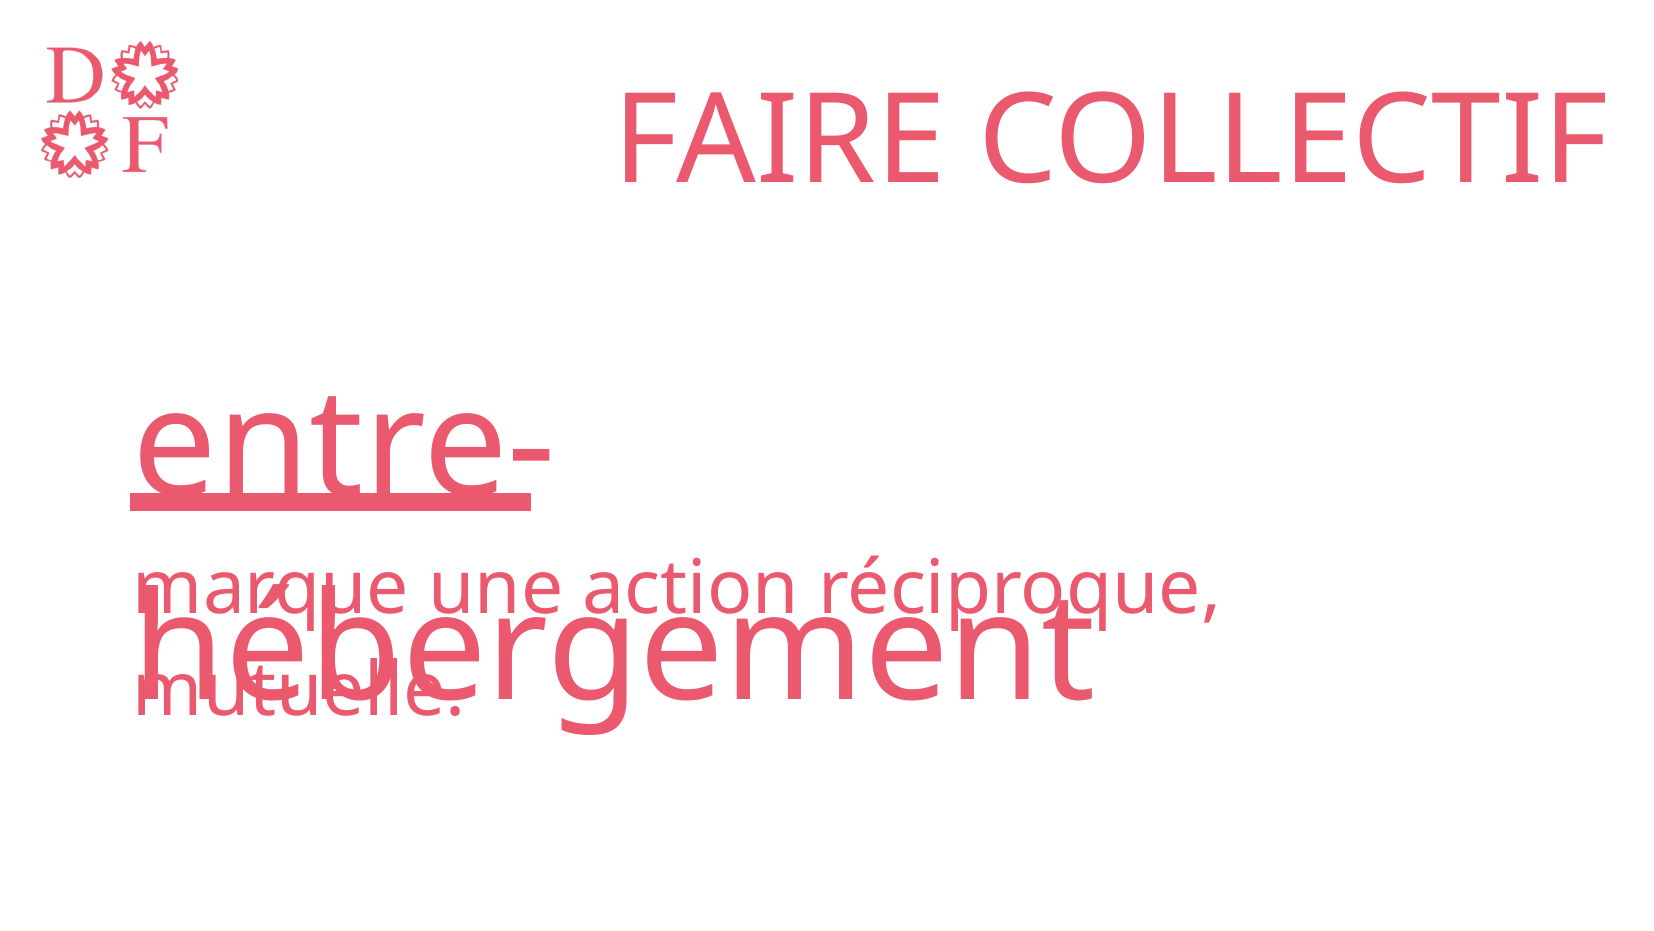

FAIRE COLLECTIF
entre-hébergement
marque une action réciproque, mutuelle.